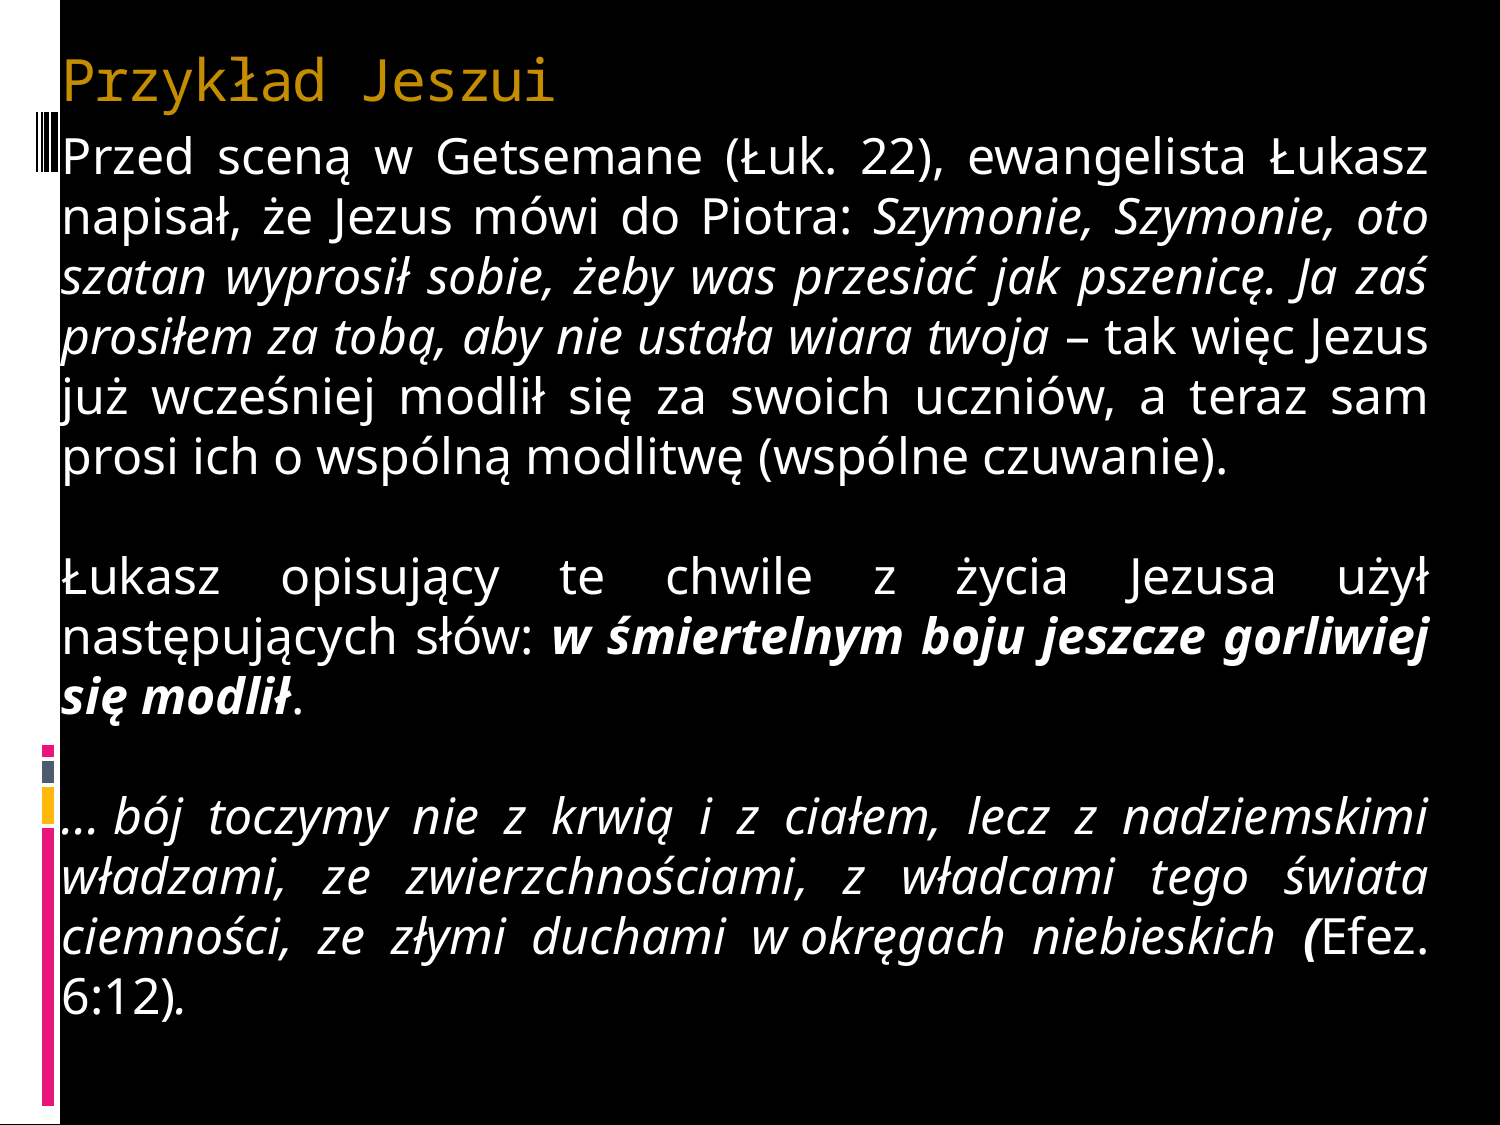

# Przykład Jeszui
Przed sceną w Getsemane (Łuk. 22), ewangelista Łukasz napisał, że Jezus mówi do Piotra: Szymonie, Szymonie, oto szatan wyprosił sobie, żeby was przesiać jak pszenicę. Ja zaś prosiłem za tobą, aby nie ustała wiara twoja – tak więc Jezus już wcześniej modlił się za swoich uczniów, a teraz sam prosi ich o wspólną modlitwę (wspólne czuwanie).
Łukasz opisujący te chwile z życia Jezusa użył następujących słów: w śmiertelnym boju jeszcze gorliwiej się modlił.
... bój toczymy nie z krwią i z ciałem, lecz z nadziemskimi władzami, ze zwierzchnościami, z władcami tego świata ciemności, ze złymi duchami w okręgach niebieskich (Efez. 6:12).